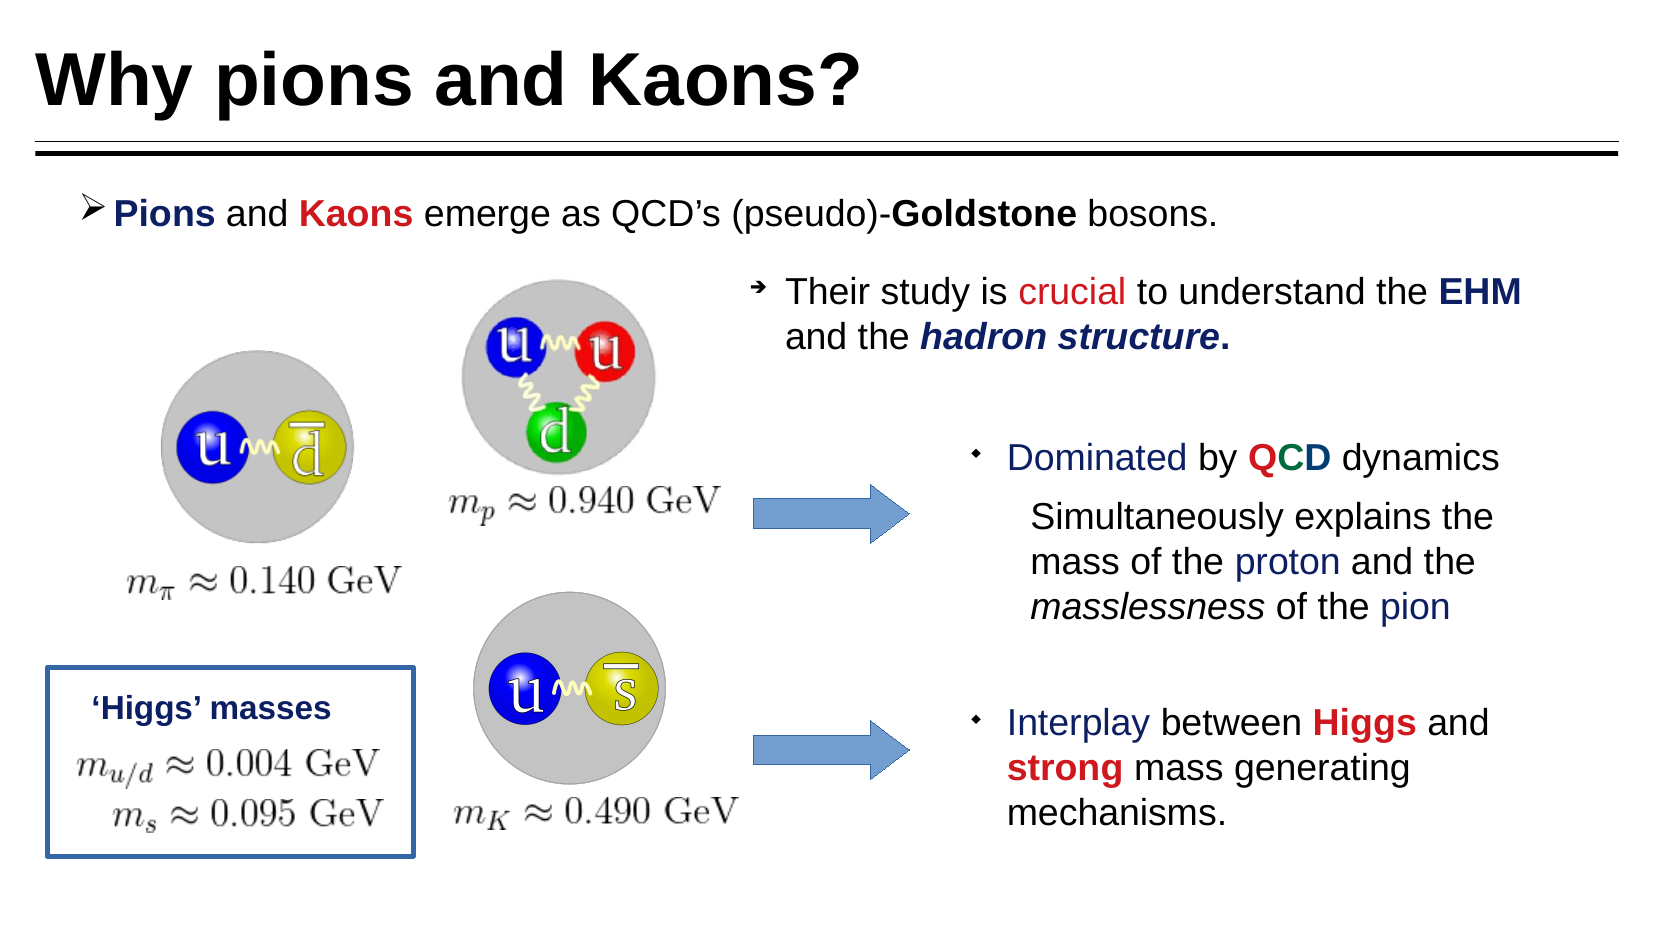

Why pions and Kaons?
Pions and Kaons emerge as QCD’s (pseudo)-Goldstone bosons.
Their study is crucial to understand the EHM and the hadron structure.
Dominated by QCD dynamics
Simultaneously explains the mass of the proton and the masslessness of the pion
‘Higgs’ masses
Interplay between Higgs and strong mass generating mechanisms.